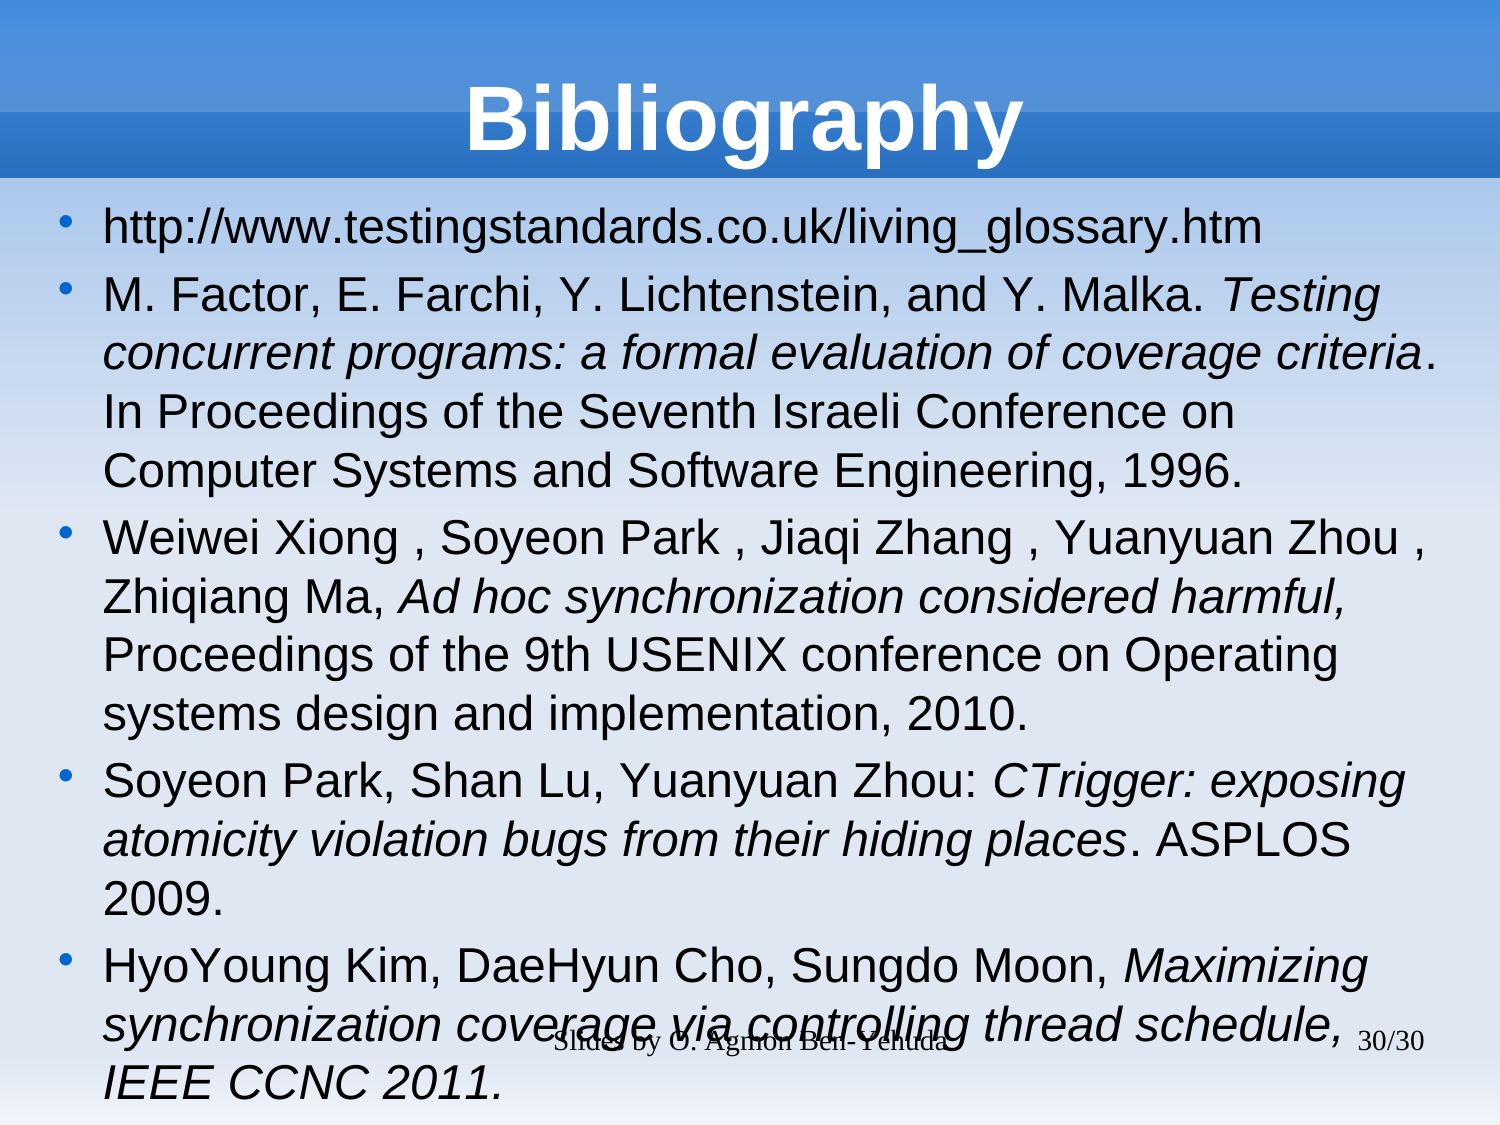

# Bibliography
http://www.testingstandards.co.uk/living_glossary.htm
M. Factor, E. Farchi, Y. Lichtenstein, and Y. Malka. Testing concurrent programs: a formal evaluation of coverage criteria. In Proceedings of the Seventh Israeli Conference on Computer Systems and Software Engineering, 1996.
Weiwei Xiong , Soyeon Park , Jiaqi Zhang , Yuanyuan Zhou , Zhiqiang Ma, Ad hoc synchronization considered harmful, Proceedings of the 9th USENIX conference on Operating systems design and implementation, 2010.
Soyeon Park, Shan Lu, Yuanyuan Zhou: CTrigger: exposing atomicity violation bugs from their hiding places. ASPLOS 2009.
HyoYoung Kim, DaeHyun Cho, Sungdo Moon, Maximizing synchronization coverage via controlling thread schedule, IEEE CCNC 2011.
Slides by O. Agmon Ben-Yehuda
30